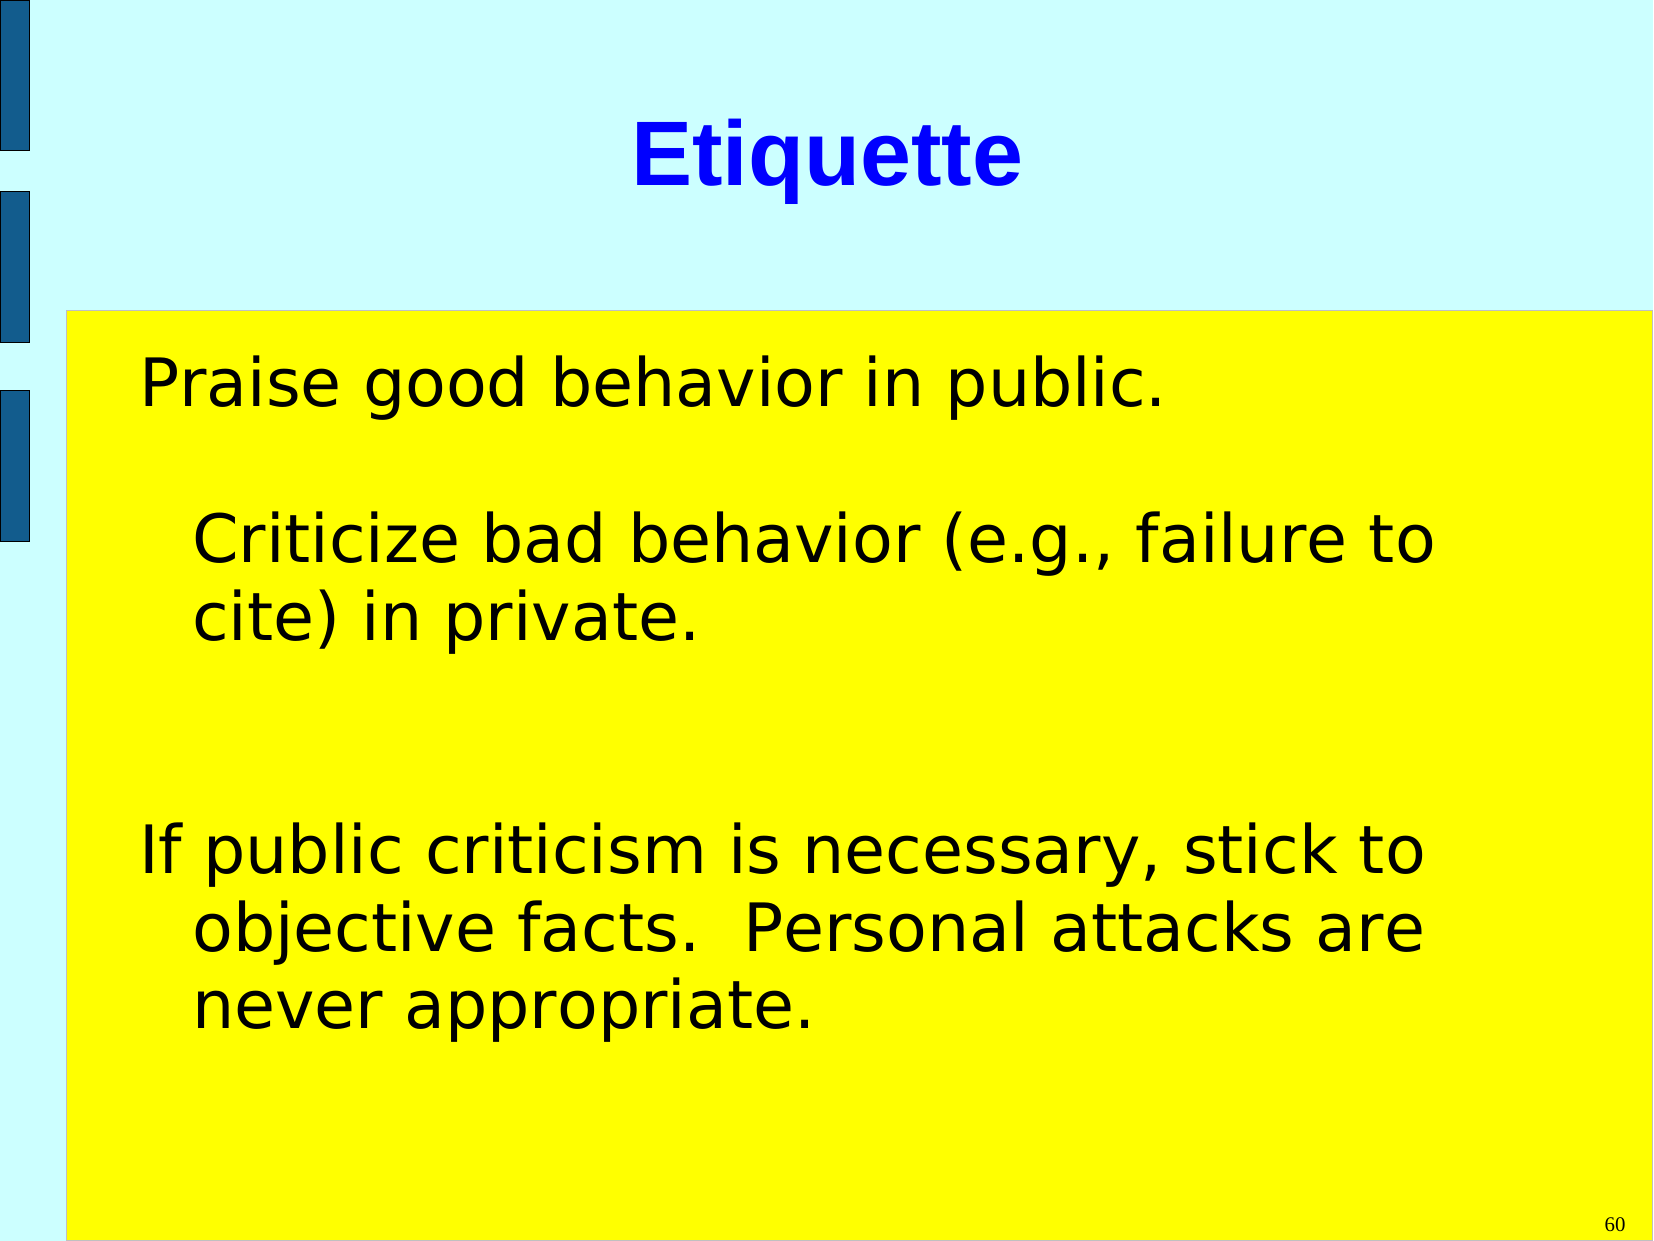

# Etiquette
Praise good behavior in public.
Criticize bad behavior (e.g., failure to cite) in private.
If public criticism is necessary, stick to objective facts. Personal attacks are never appropriate.